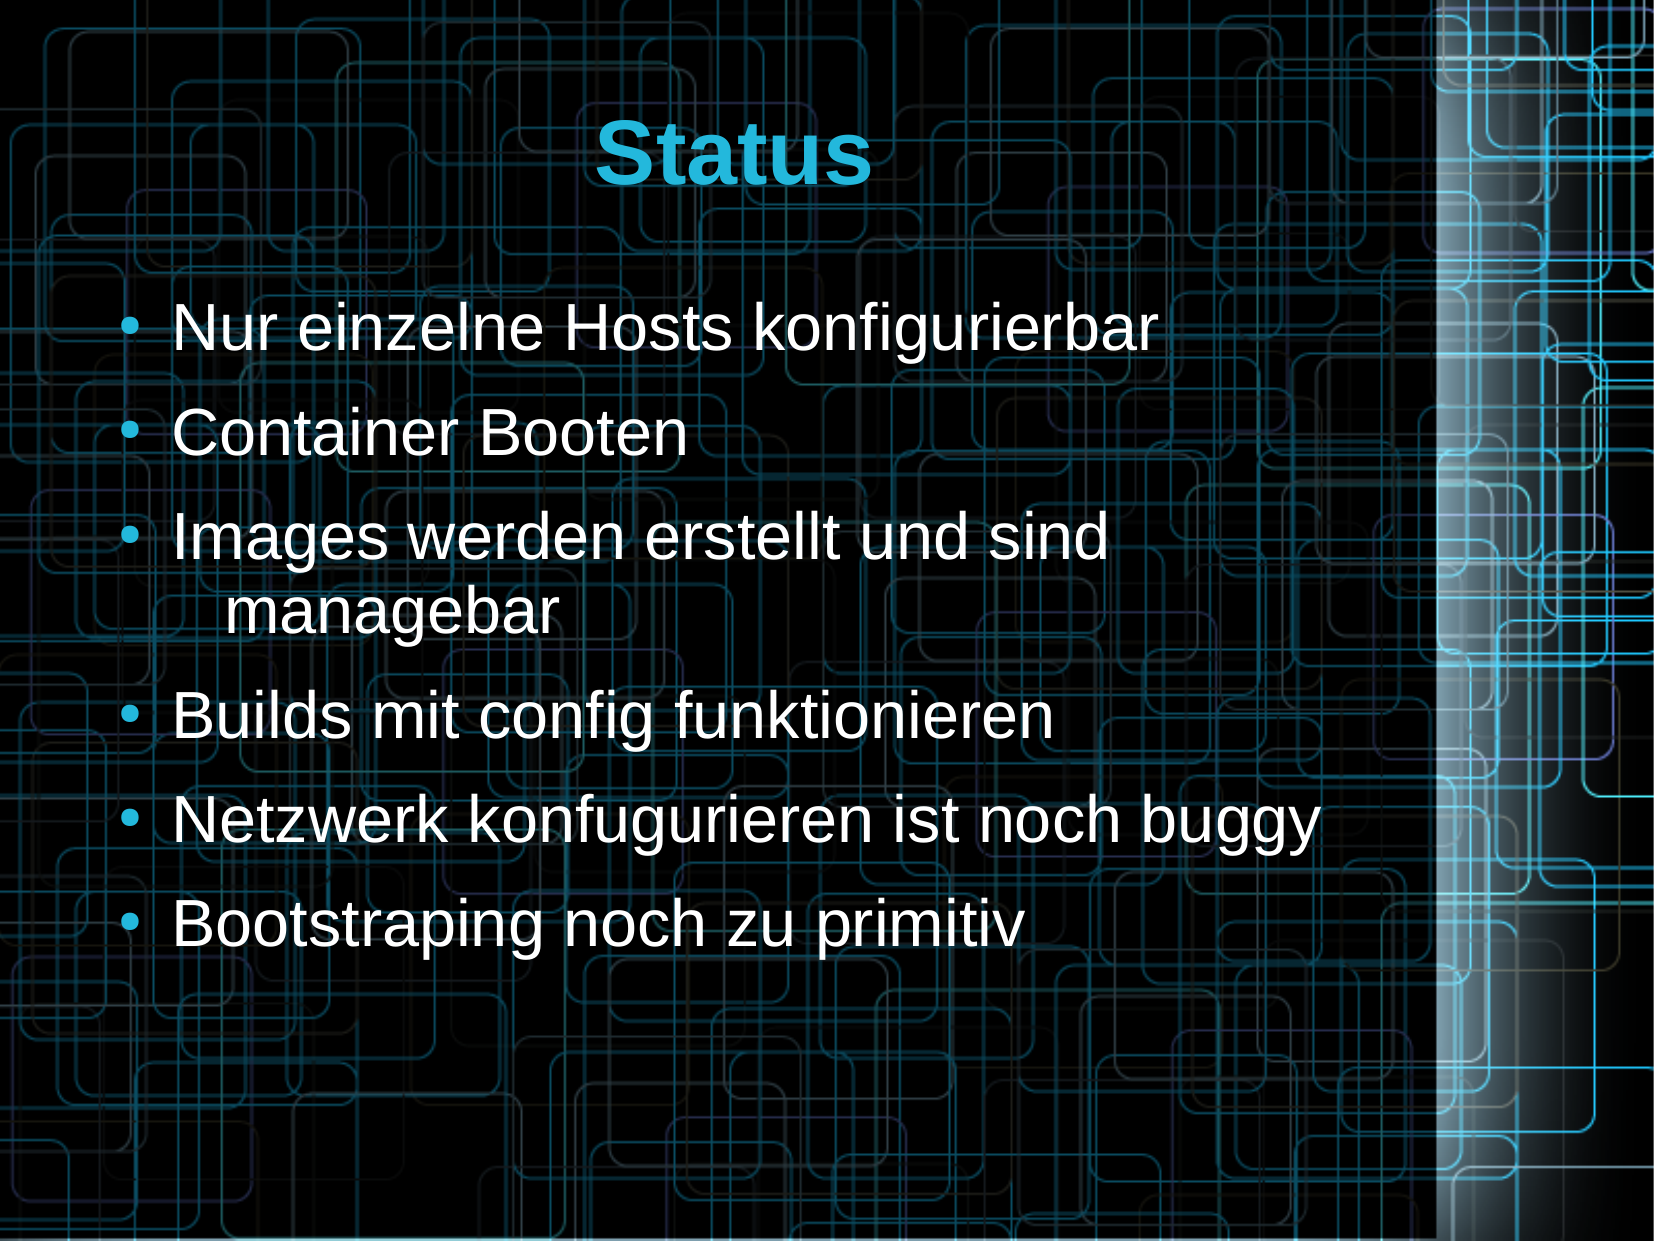

# Status
Nur einzelne Hosts konfigurierbar
Container Booten
Images werden erstellt und sind managebar
Builds mit config funktionieren
Netzwerk konfugurieren ist noch buggy
Bootstraping noch zu primitiv